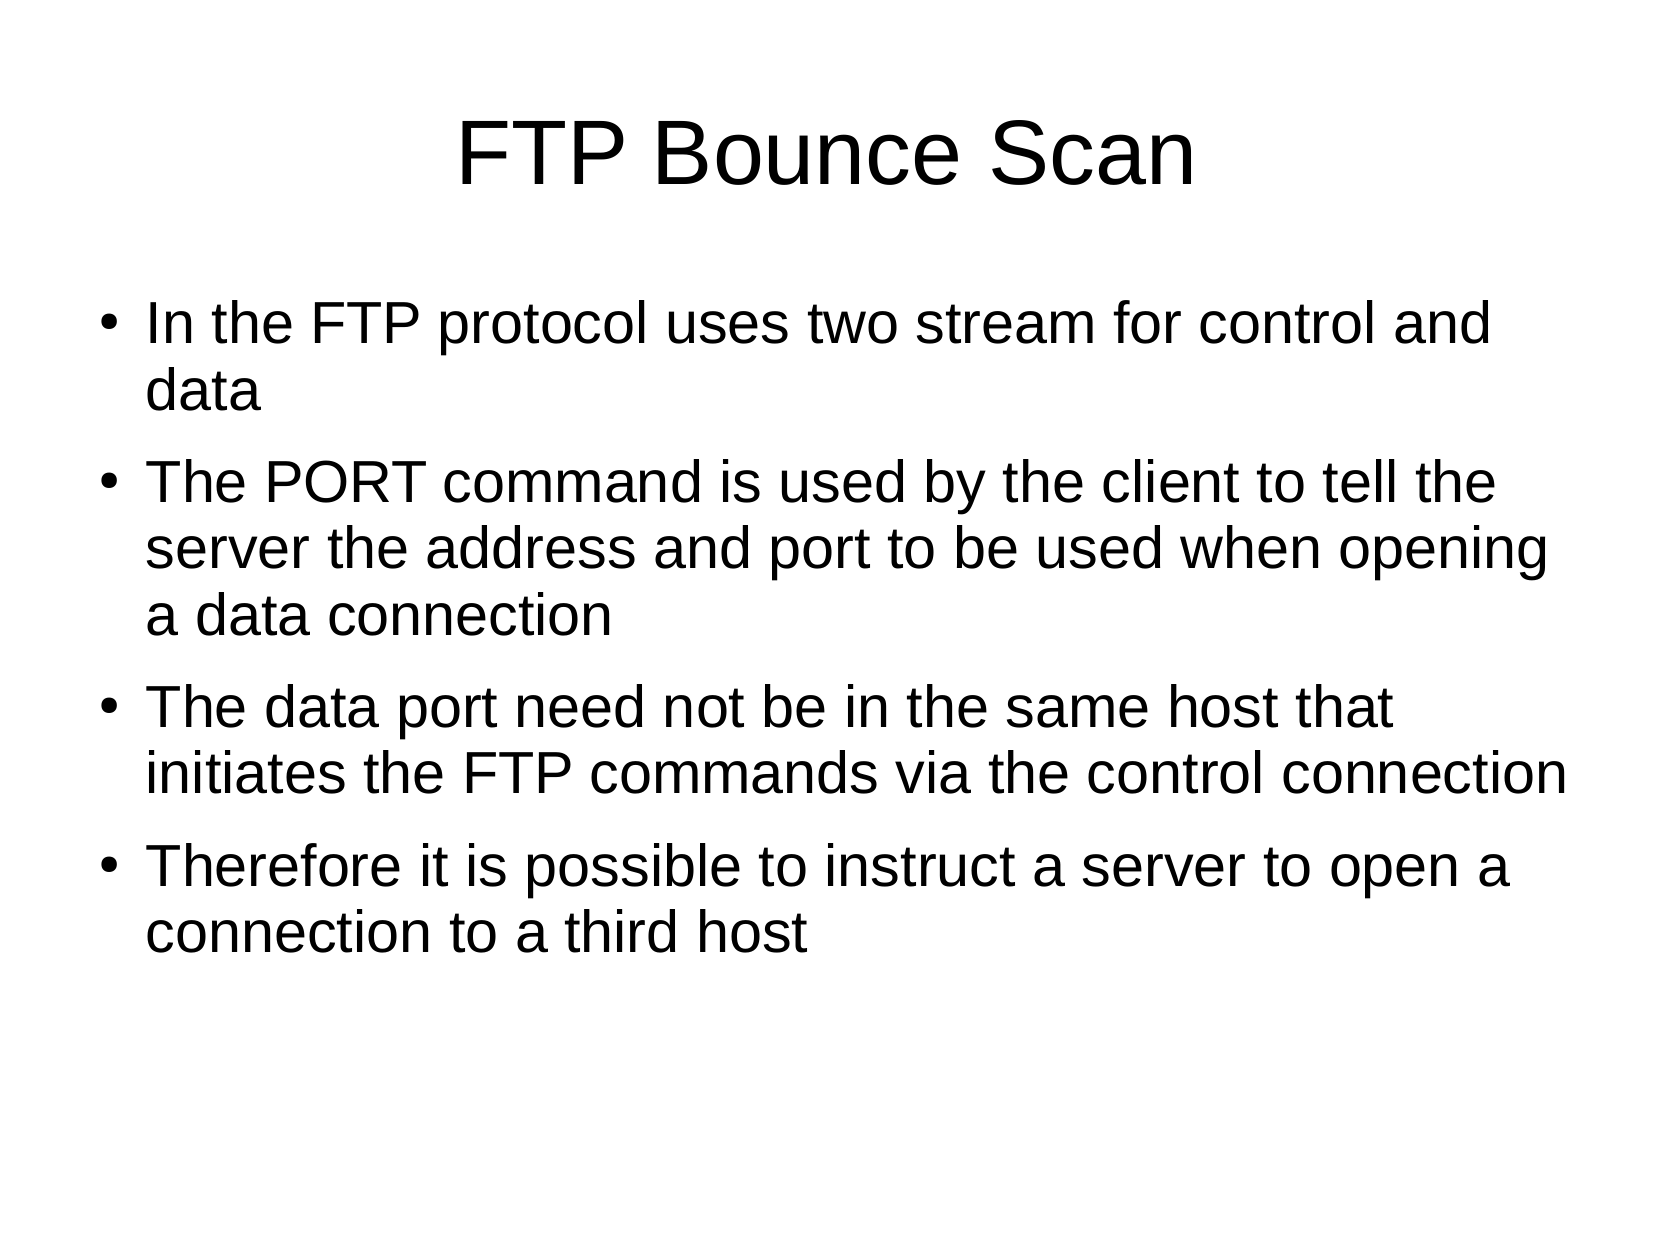

# FTP Bounce Scan
In the FTP protocol uses two stream for control and data
The PORT command is used by the client to tell the server the address and port to be used when opening a data connection
The data port need not be in the same host that initiates the FTP commands via the control connection
Therefore it is possible to instruct a server to open a connection to a third host